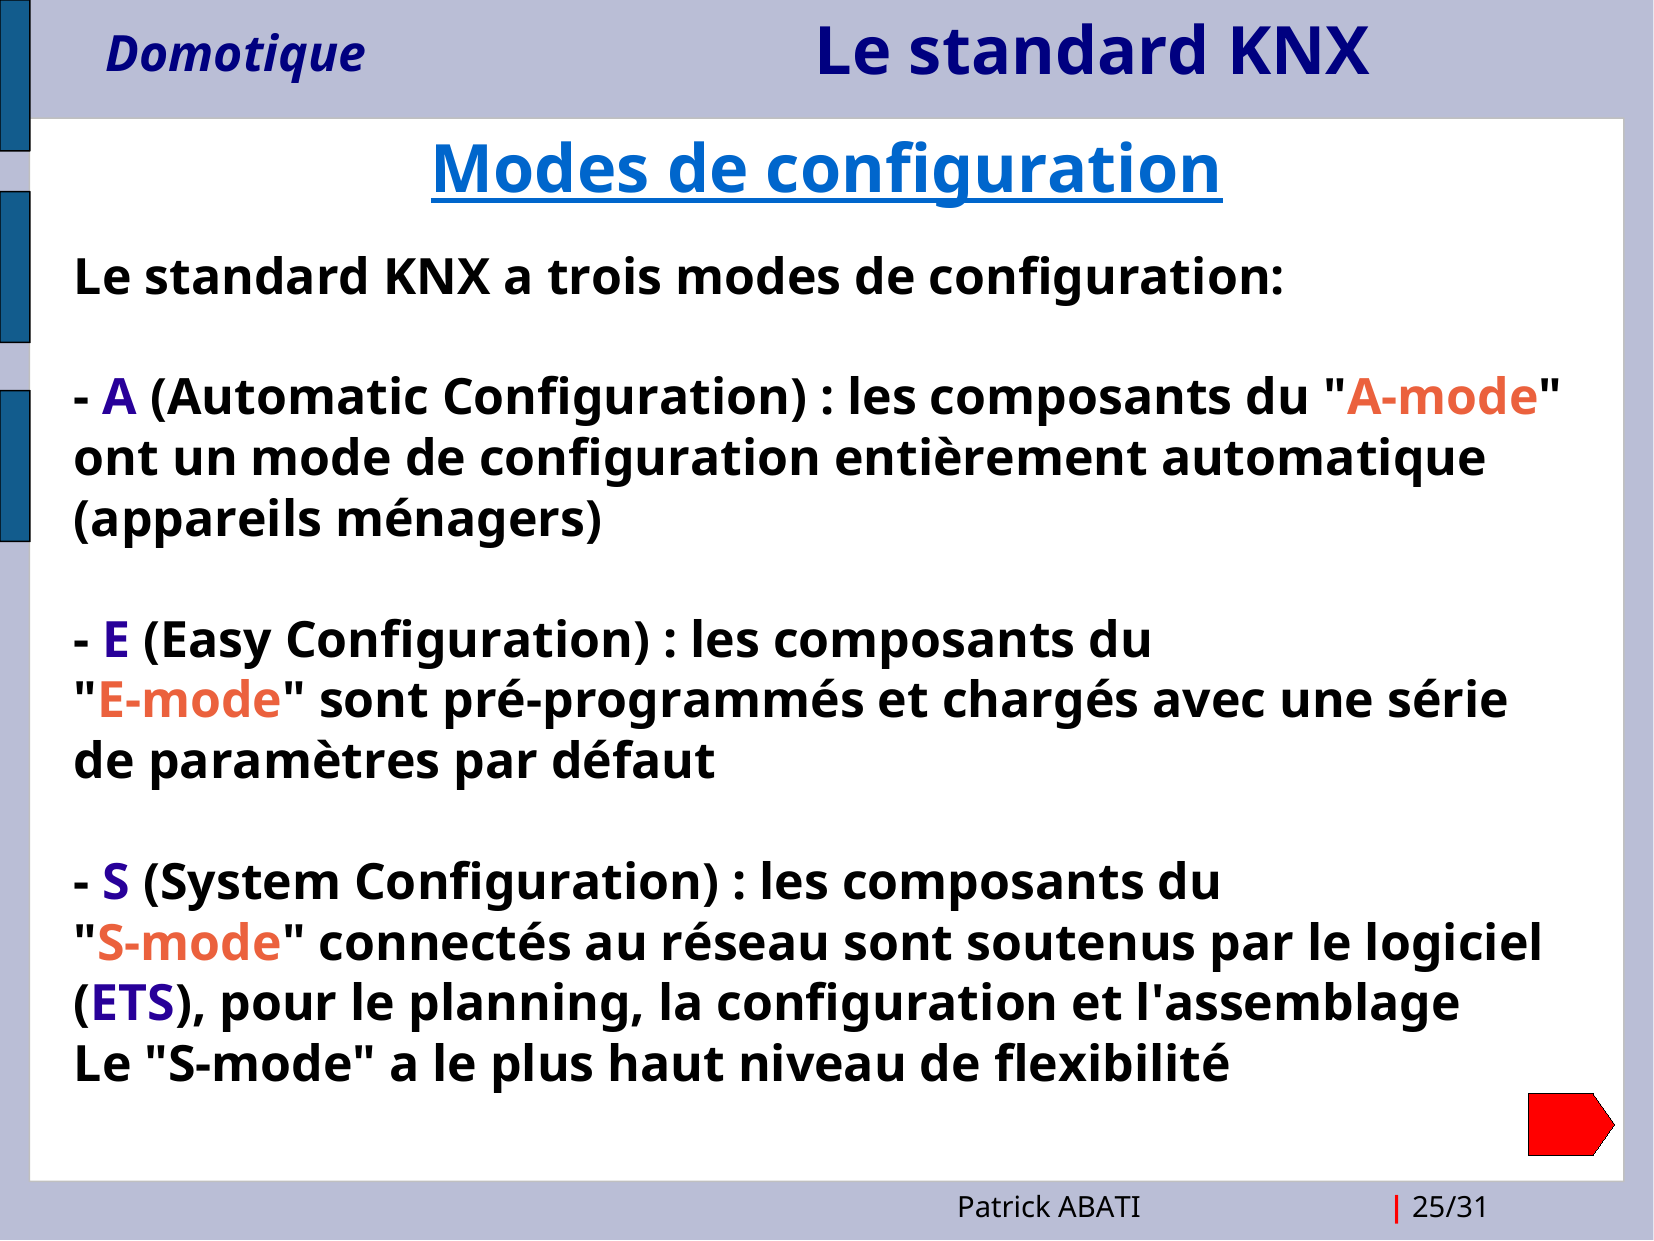

Modes de configuration
Le standard KNX a trois modes de configuration:
- A (Automatic Configuration) : les composants du "A-mode" ont un mode de configuration entièrement automatique (appareils ménagers)
- E (Easy Configuration) : les composants du
"E-mode" sont pré-programmés et chargés avec une série de paramètres par défaut
- S (System Configuration) : les composants du
"S-mode" connectés au réseau sont soutenus par le logiciel (ETS), pour le planning, la configuration et l'assemblage
Le "S-mode" a le plus haut niveau de flexibilité